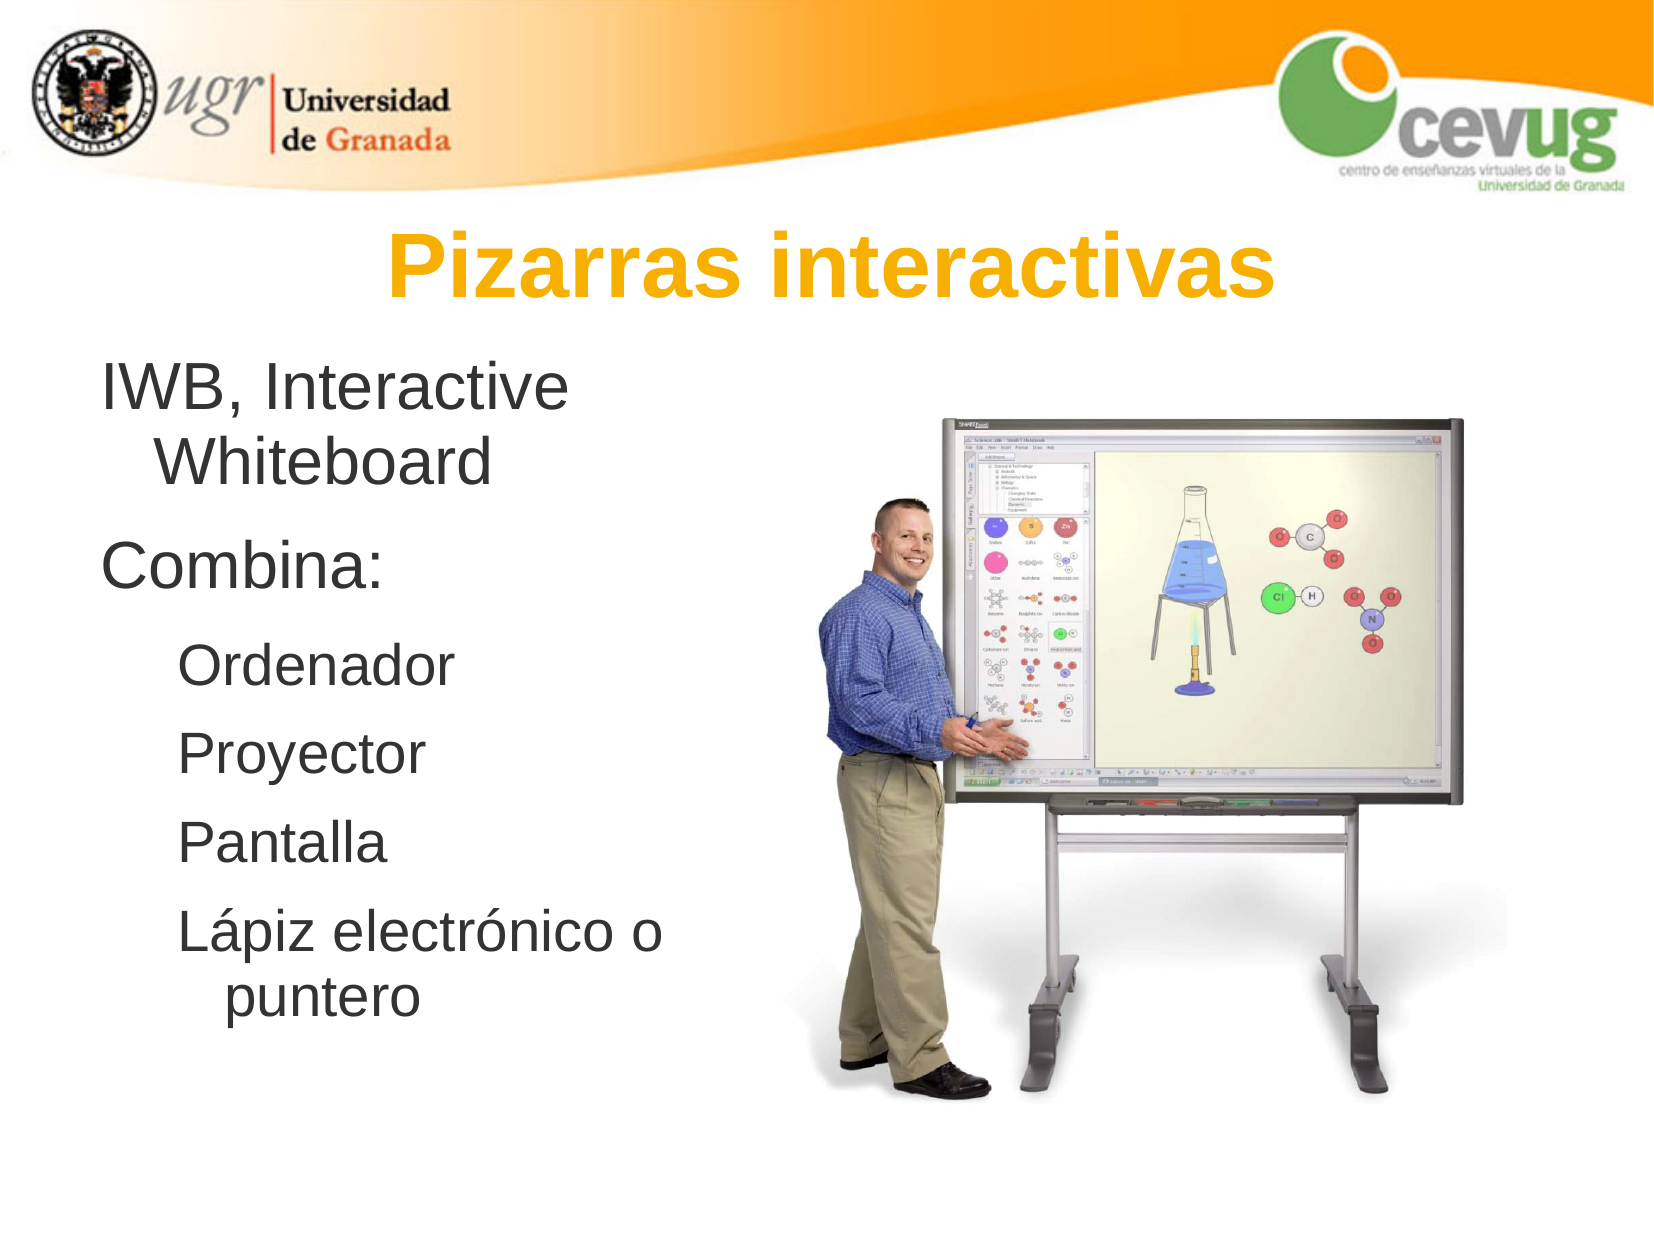

# Pizarras interactivas
IWB, Interactive Whiteboard
Combina:
Ordenador
Proyector
Pantalla
Lápiz electrónico o puntero